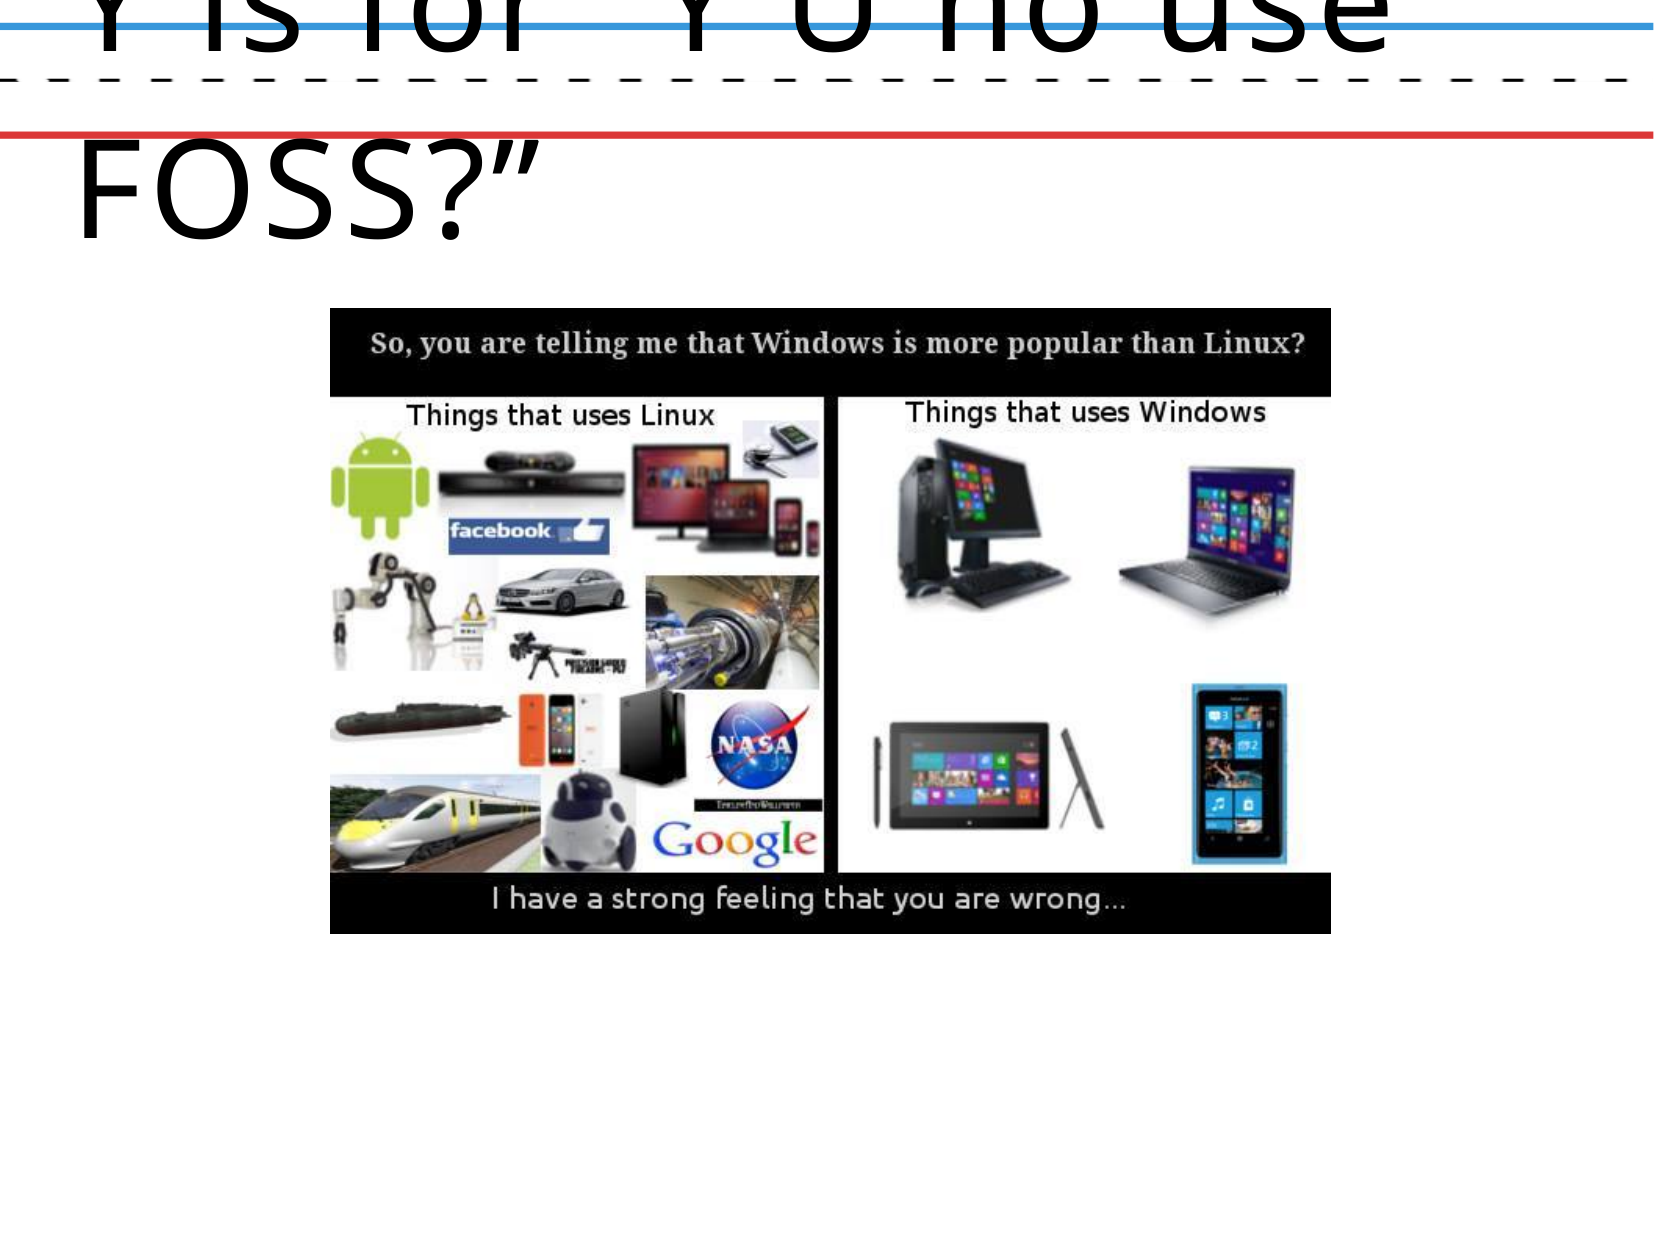

# Y is for “Y U no use FOSS?”